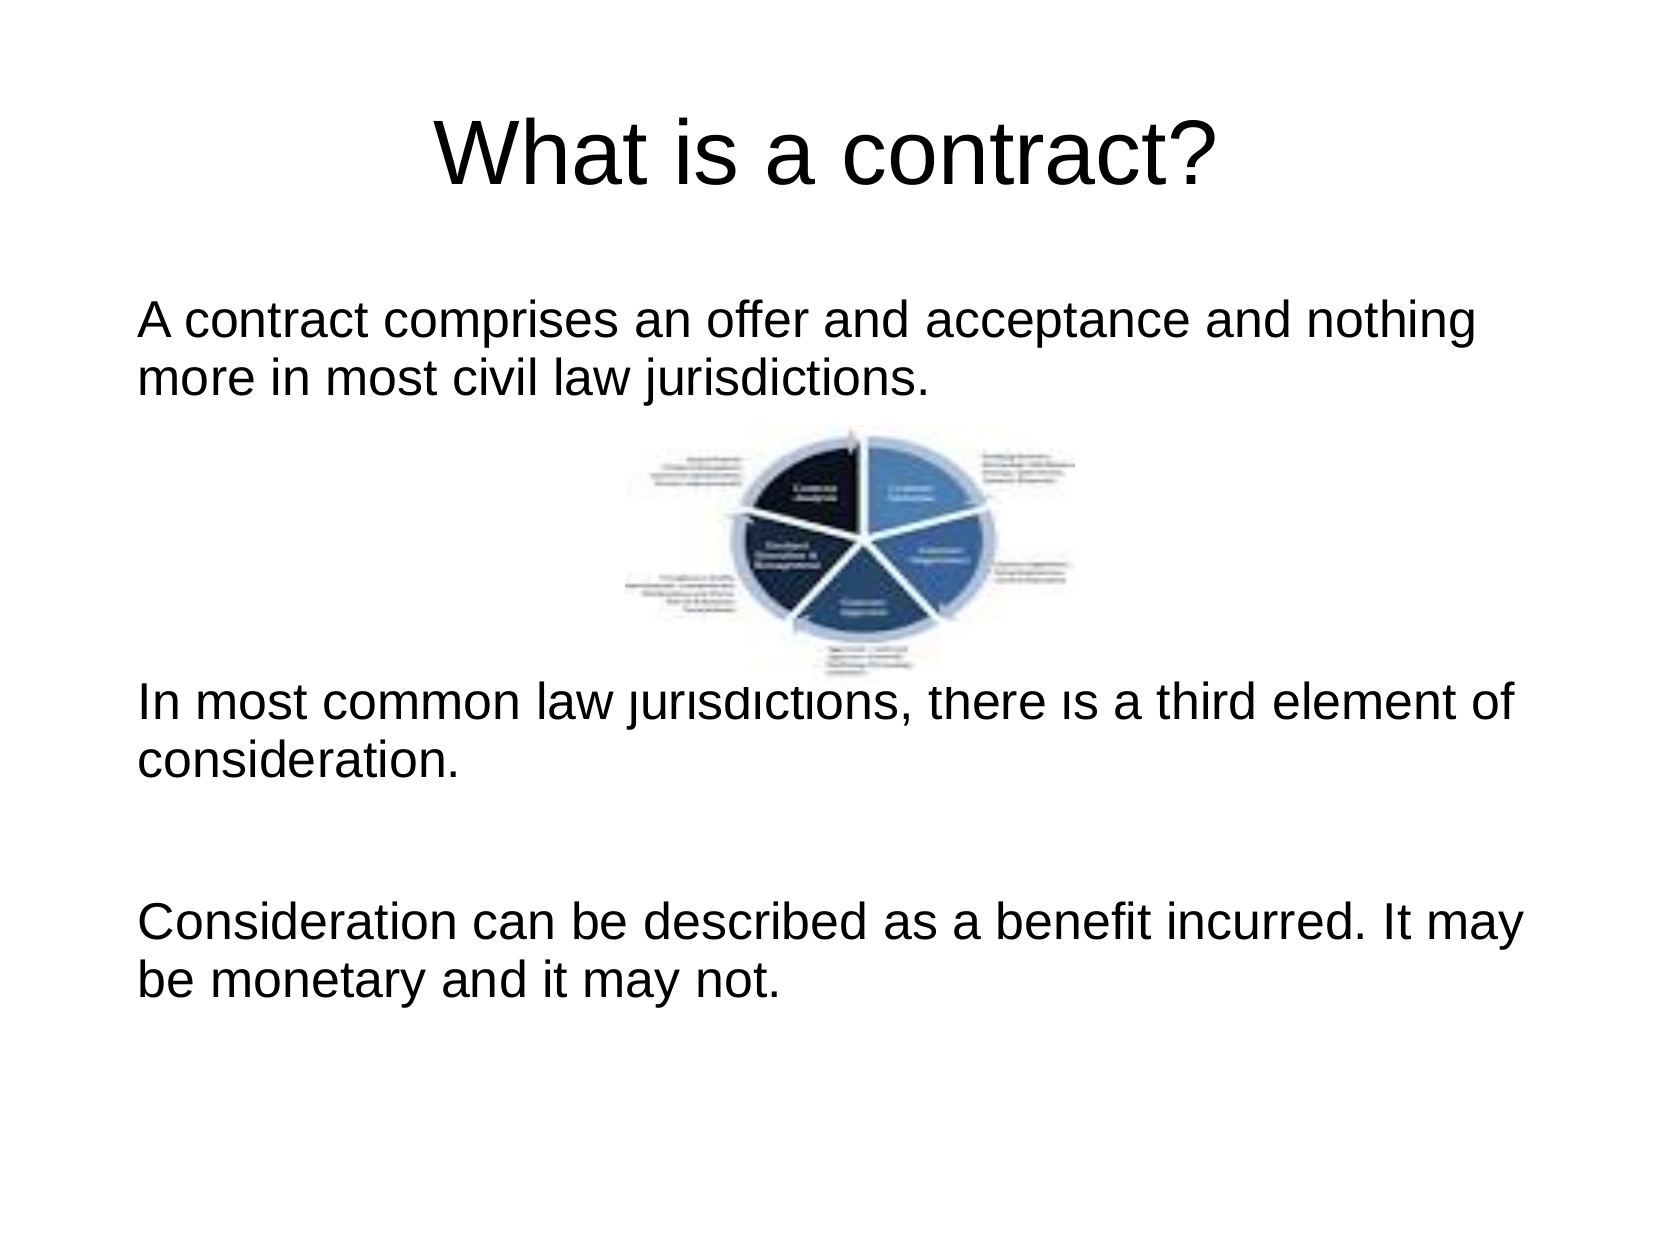

# What is a contract?
A contract comprises an offer and acceptance and nothing more in most civil law jurisdictions.
In most common law jurisdictions, there is a third element of consideration.
Consideration can be described as a benefit incurred. It may be monetary and it may not.